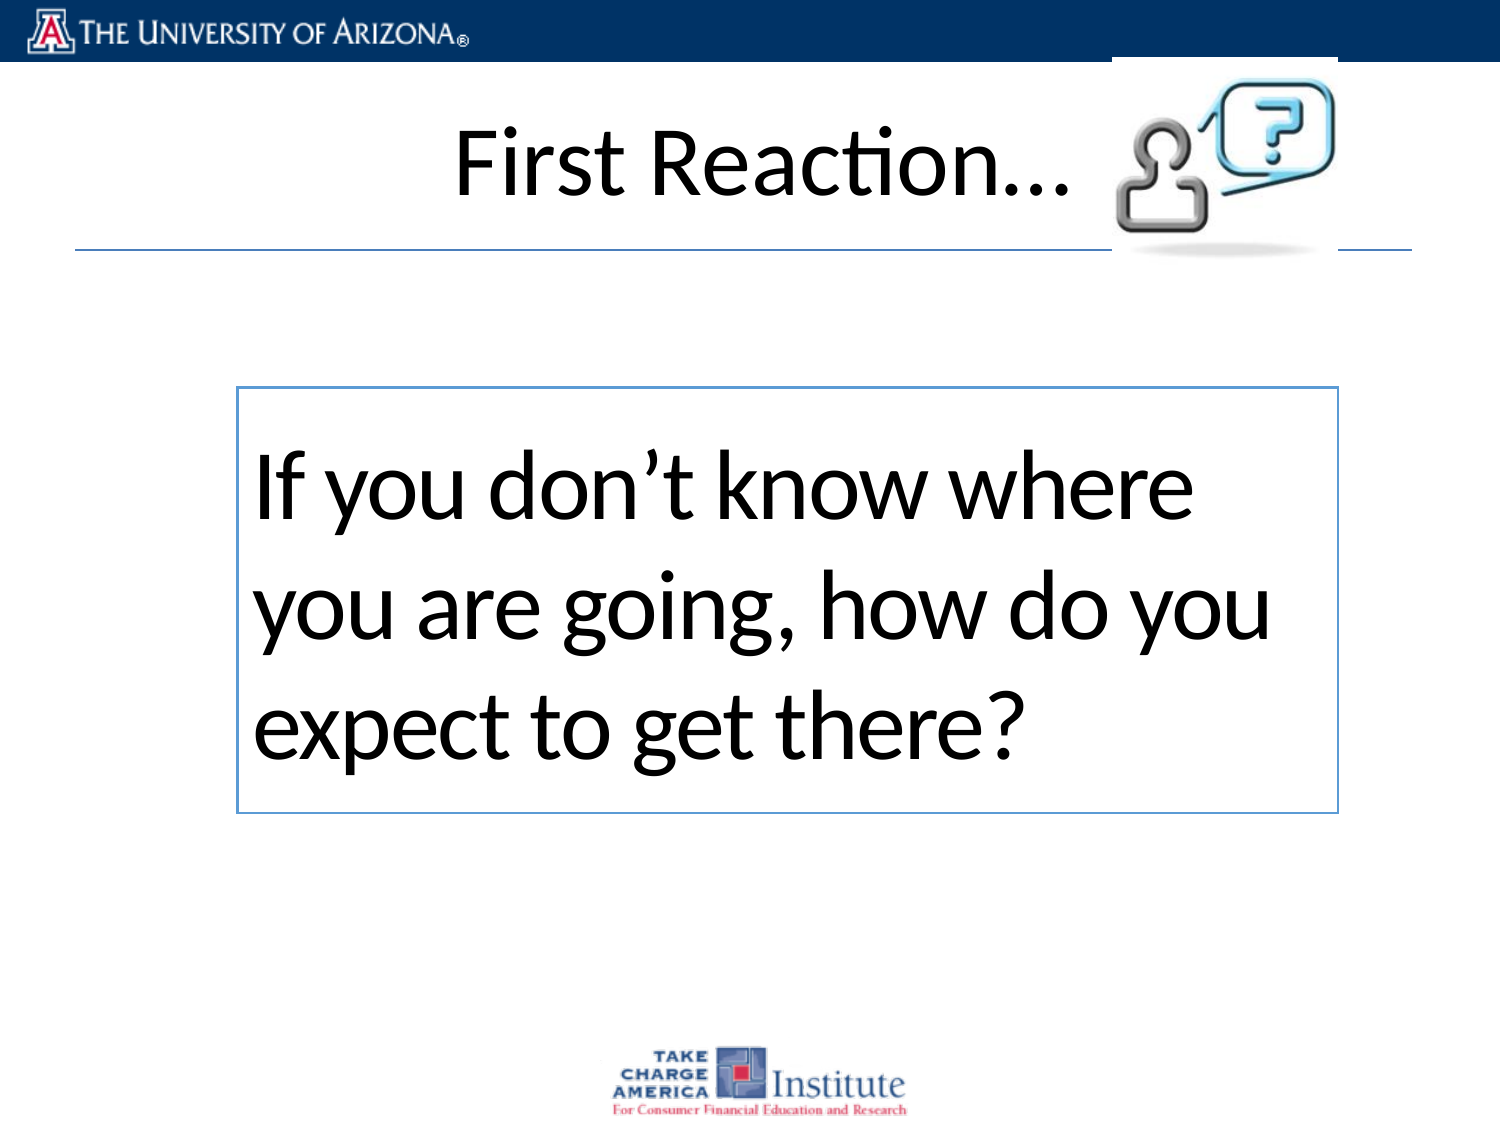

First Reaction…
# If you don’t know where you are going, how do you expect to get there?